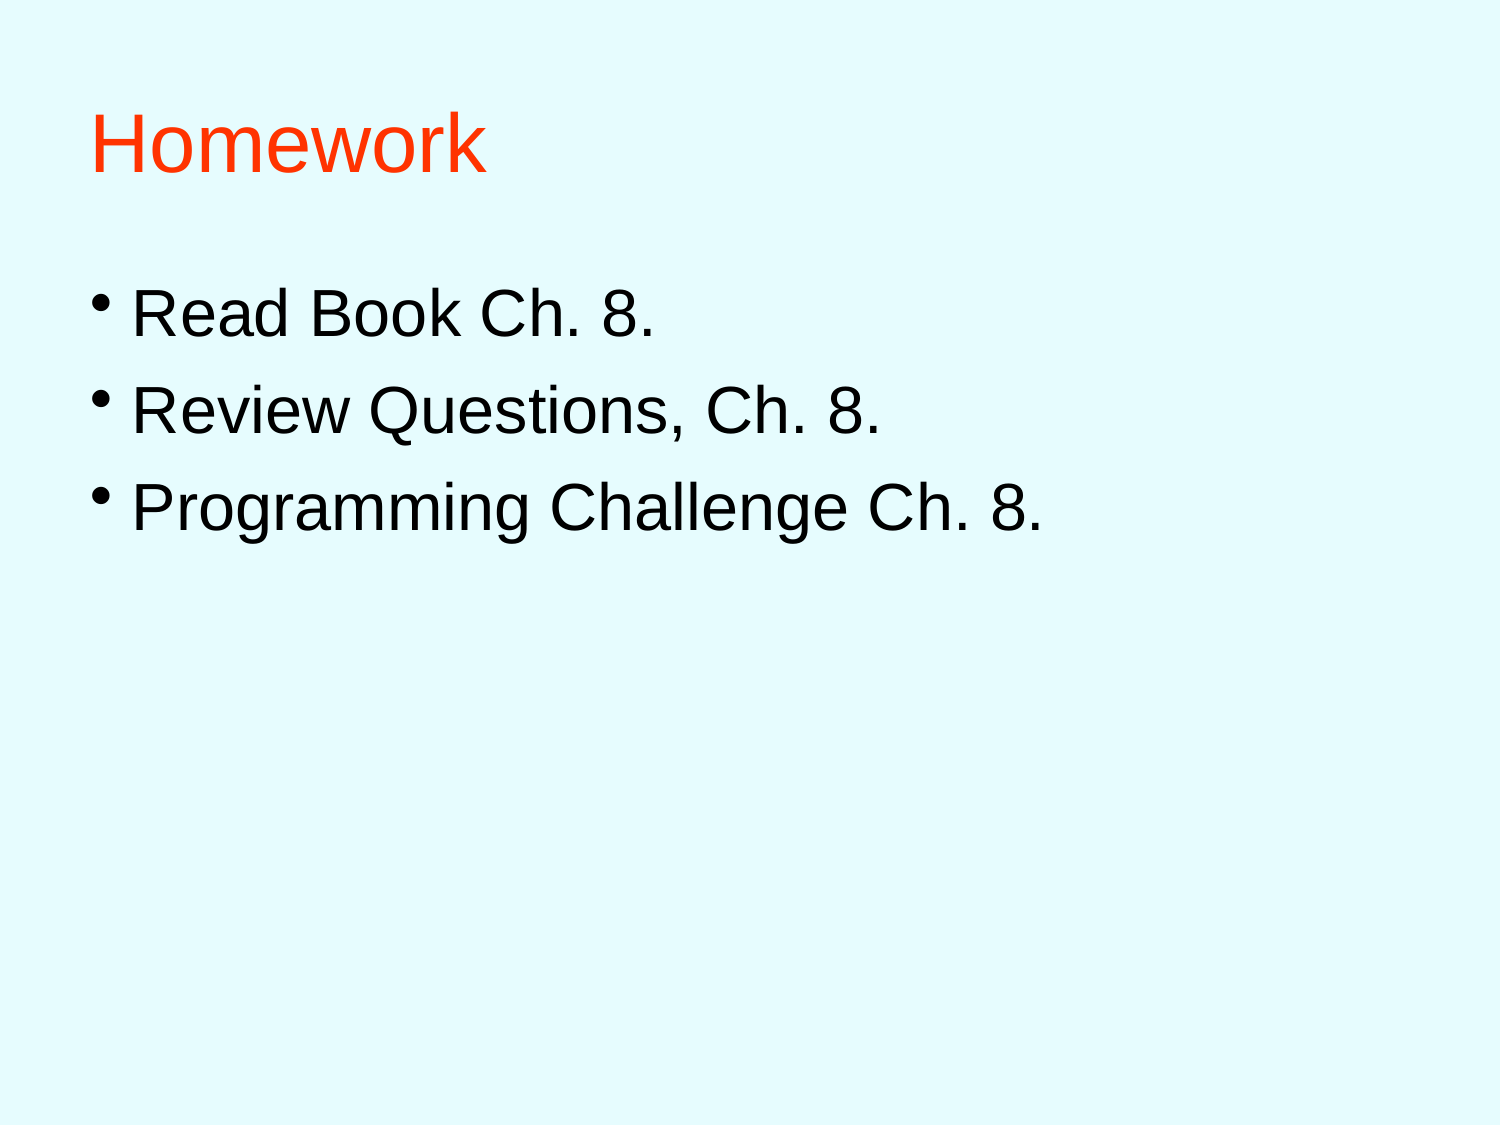

# Homework
 Read Book Ch. 8.
 Review Questions, Ch. 8.
 Programming Challenge Ch. 8.